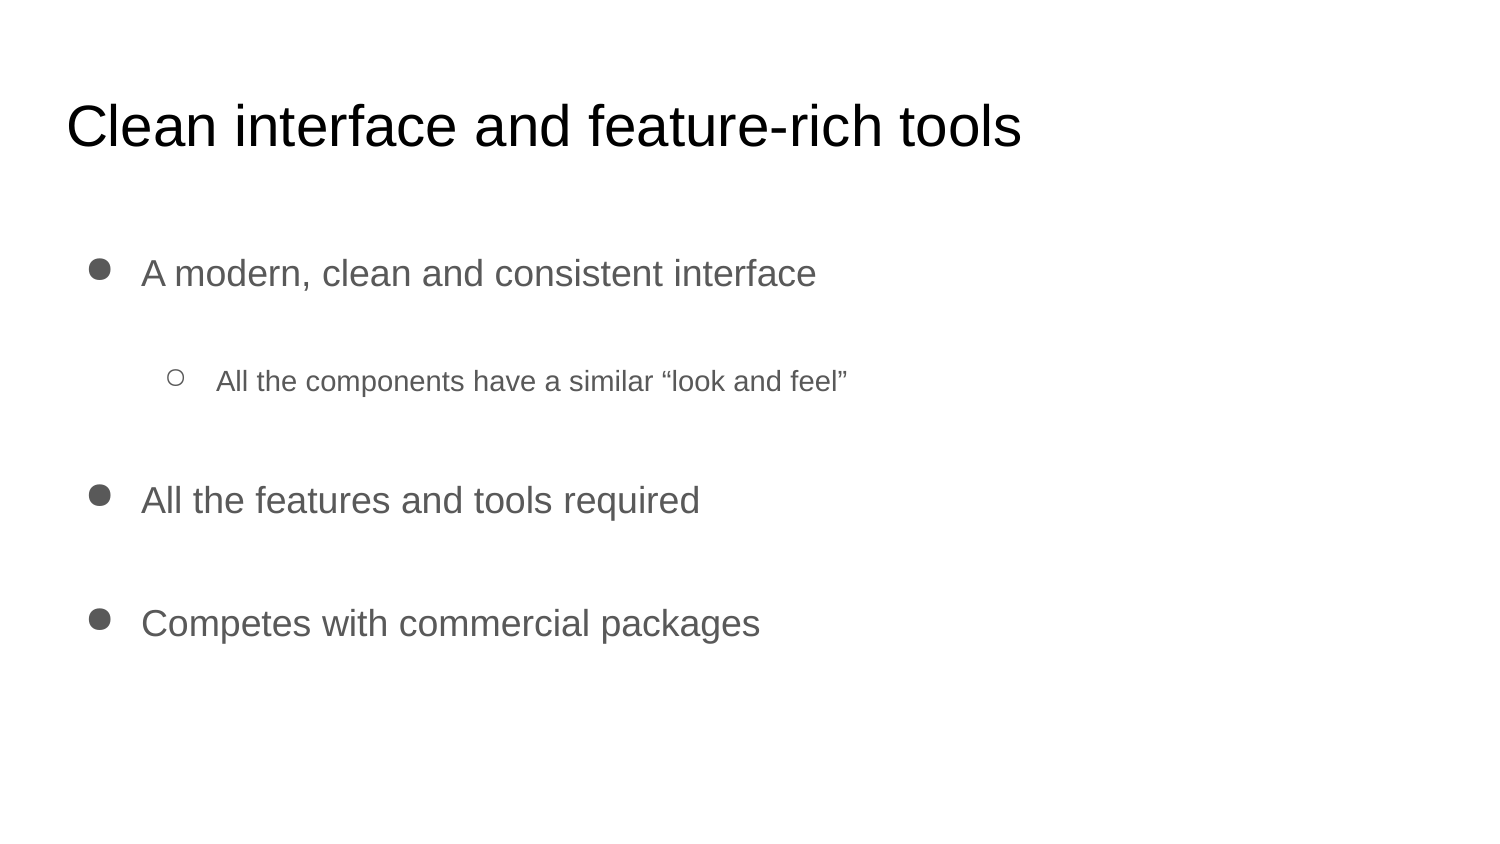

# Clean interface and feature-rich tools
A modern, clean and consistent interface
All the components have a similar “look and feel”
All the features and tools required
Competes with commercial packages